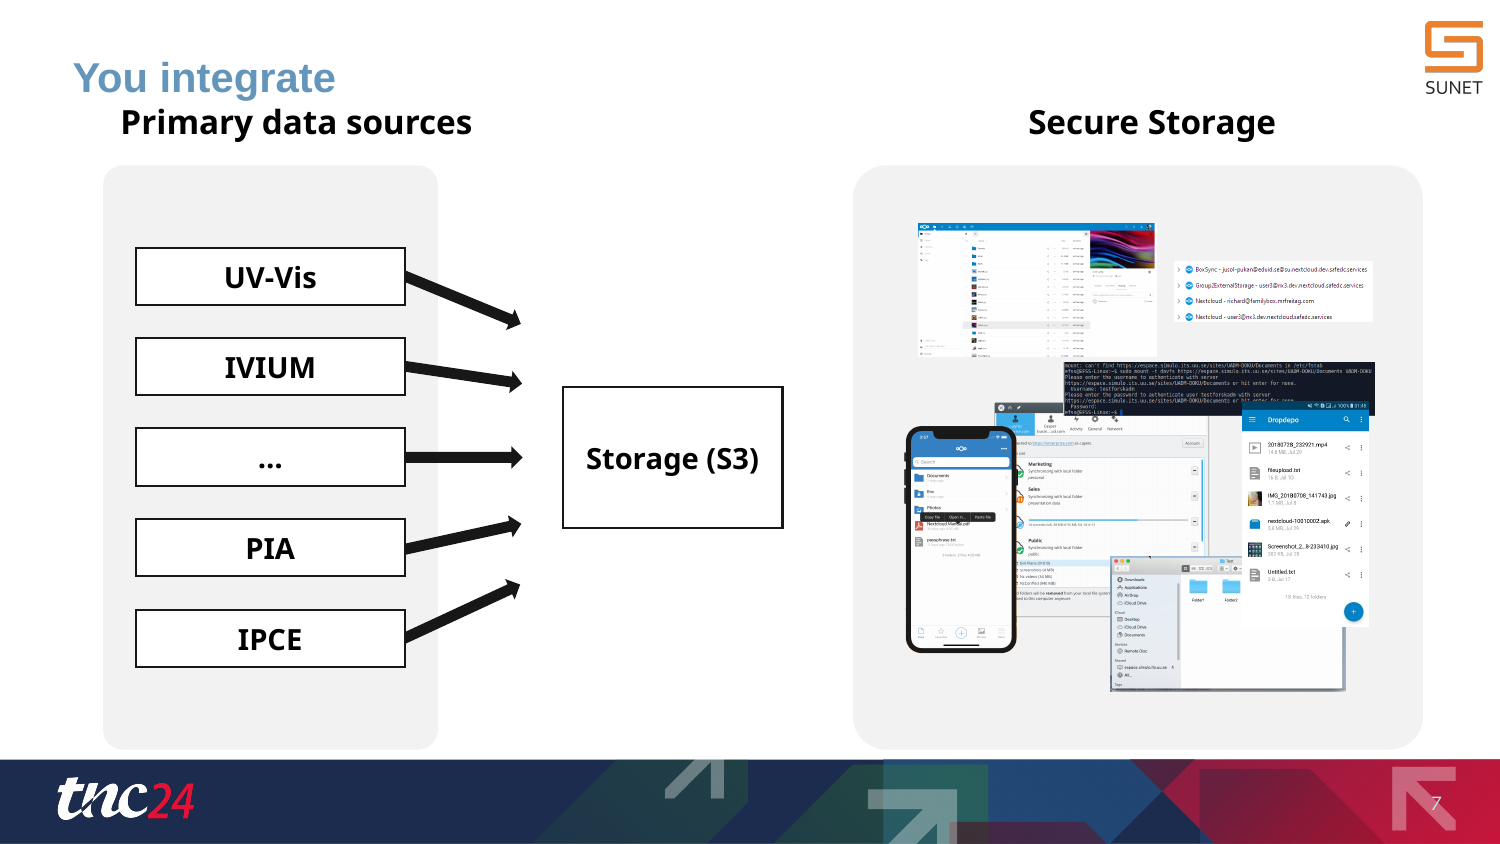

# You integrate
Primary data sources
Secure Storage
UV-Vis
IVIUM
…
PIA
IPCE
Storage (S3)
7